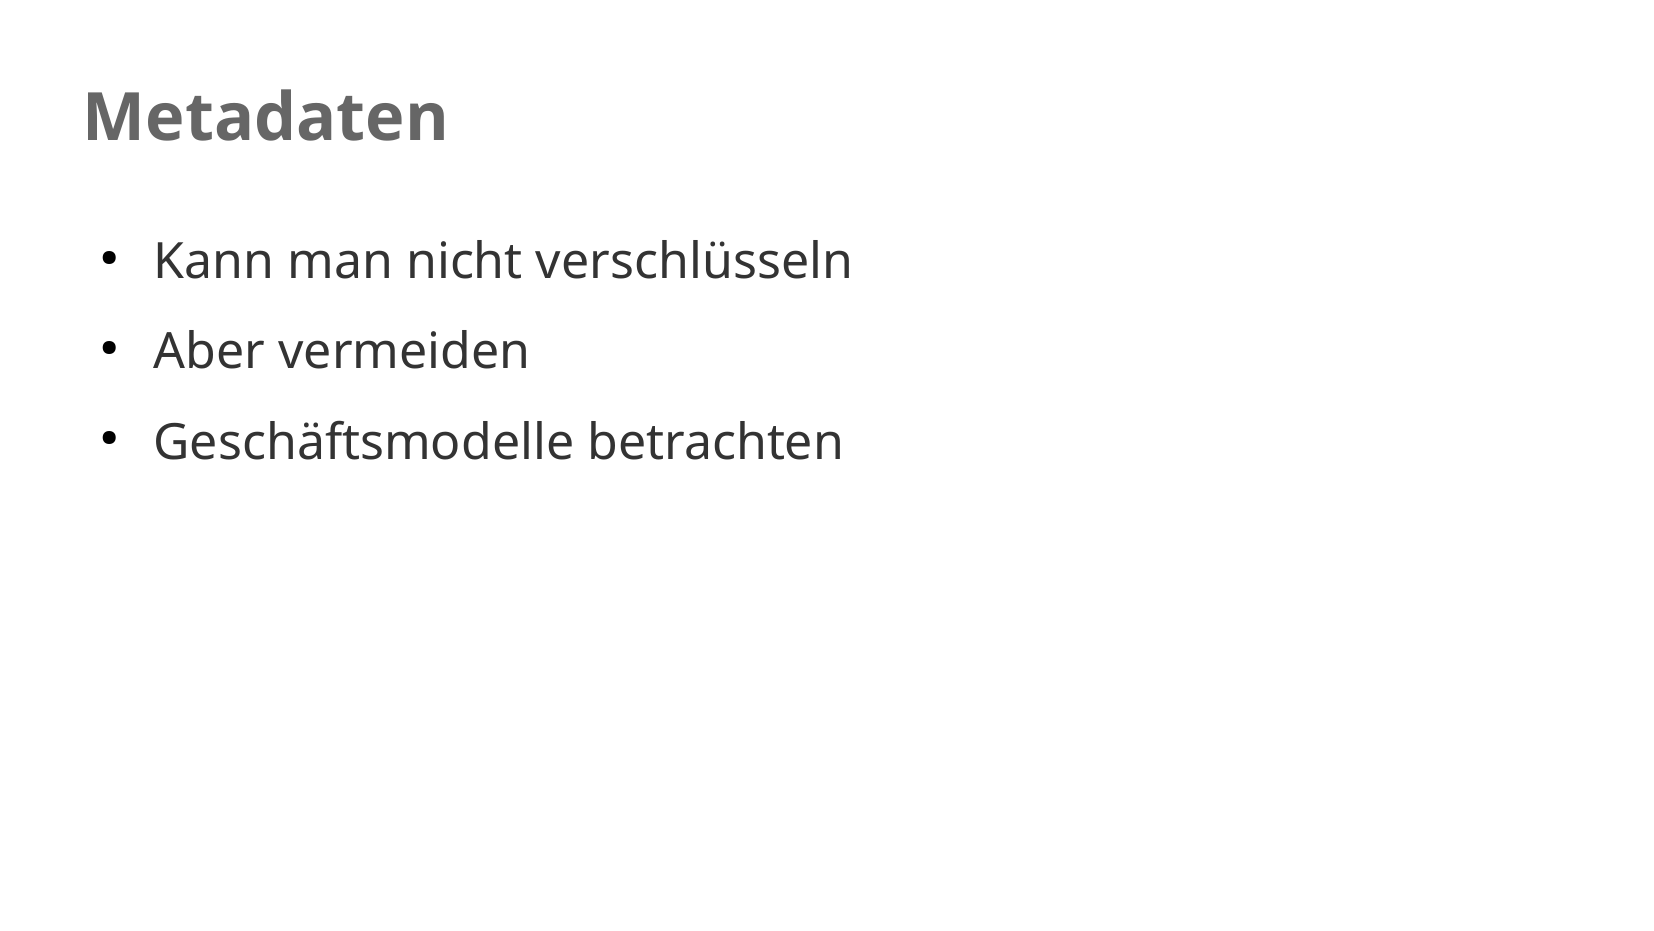

# Metadaten
Kann man nicht verschlüsseln
Aber vermeiden
Geschäftsmodelle betrachten